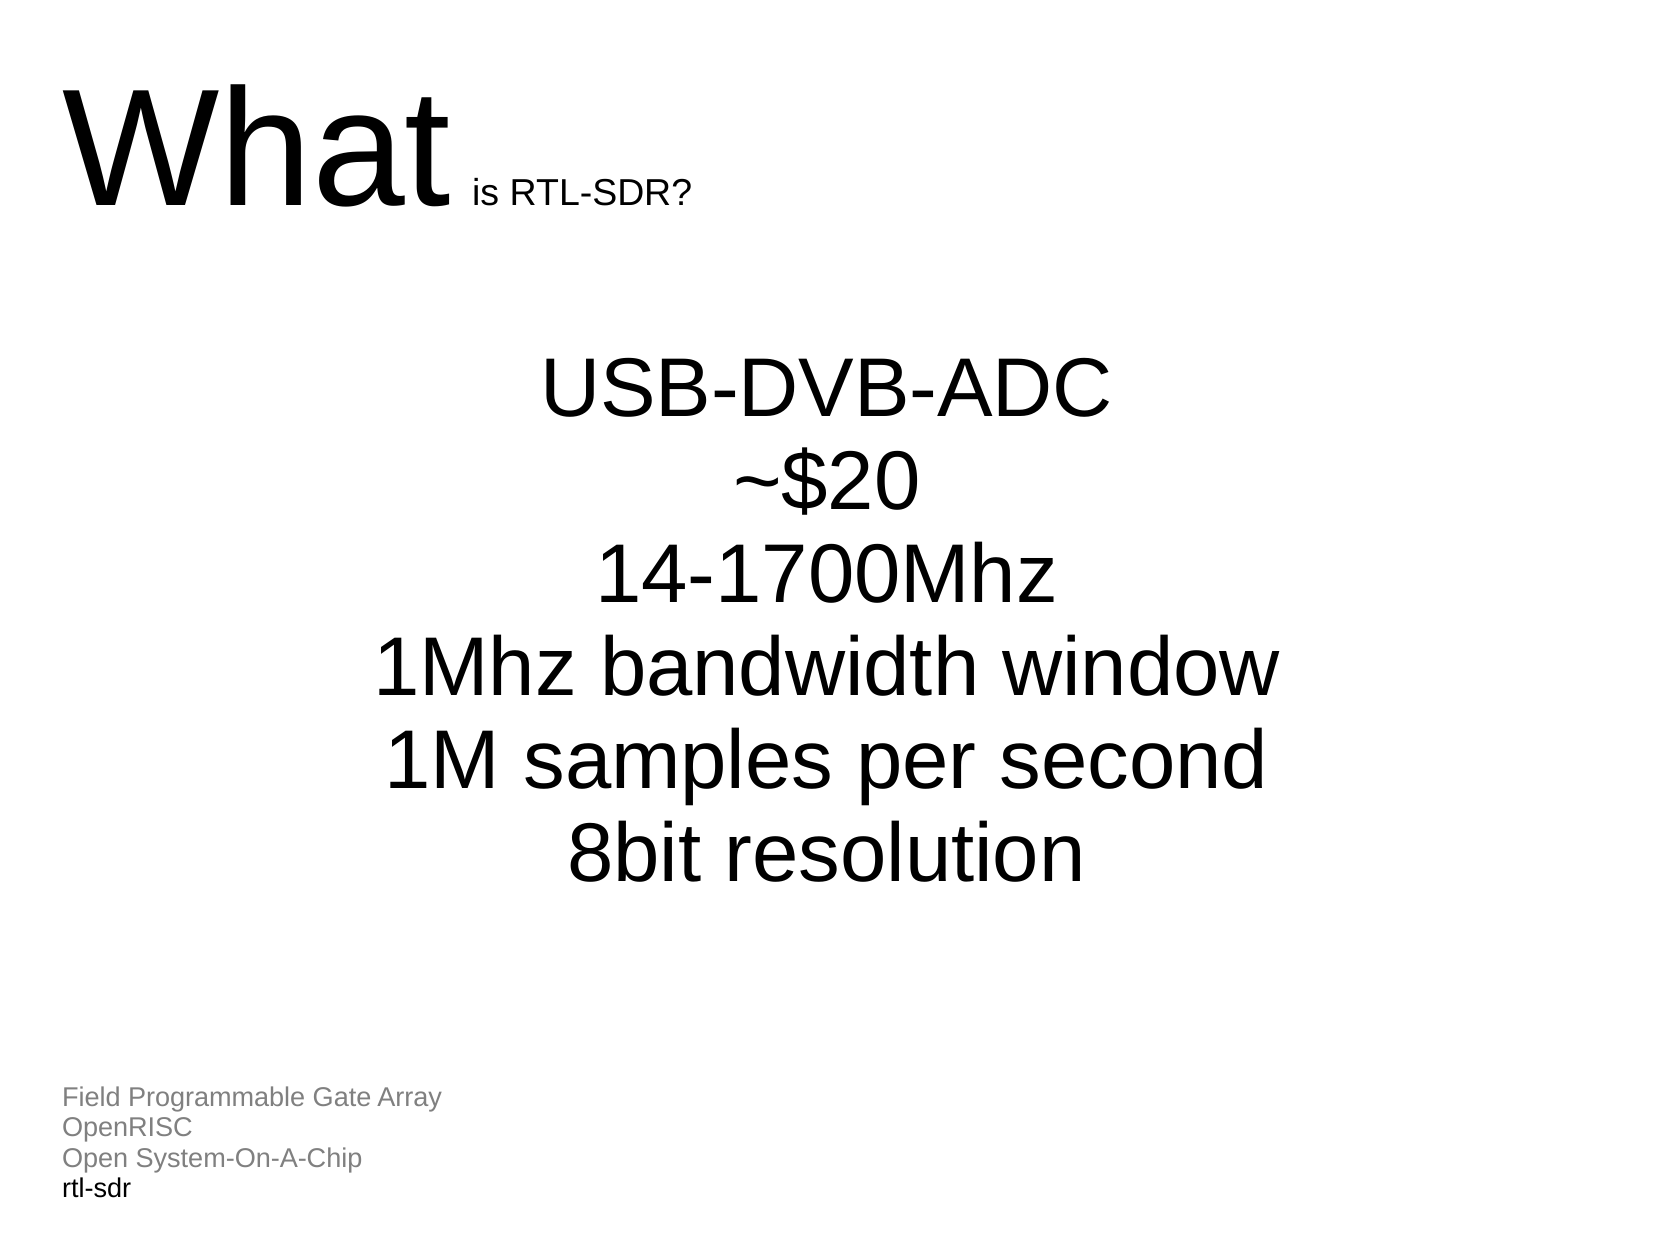

What is RTL-SDR?
USB-DVB-ADC
~$20
14-1700Mhz
1Mhz bandwidth window
1M samples per second
8bit resolution
Field Programmable Gate Array
OpenRISC
Open System-On-A-Chip
rtl-sdr